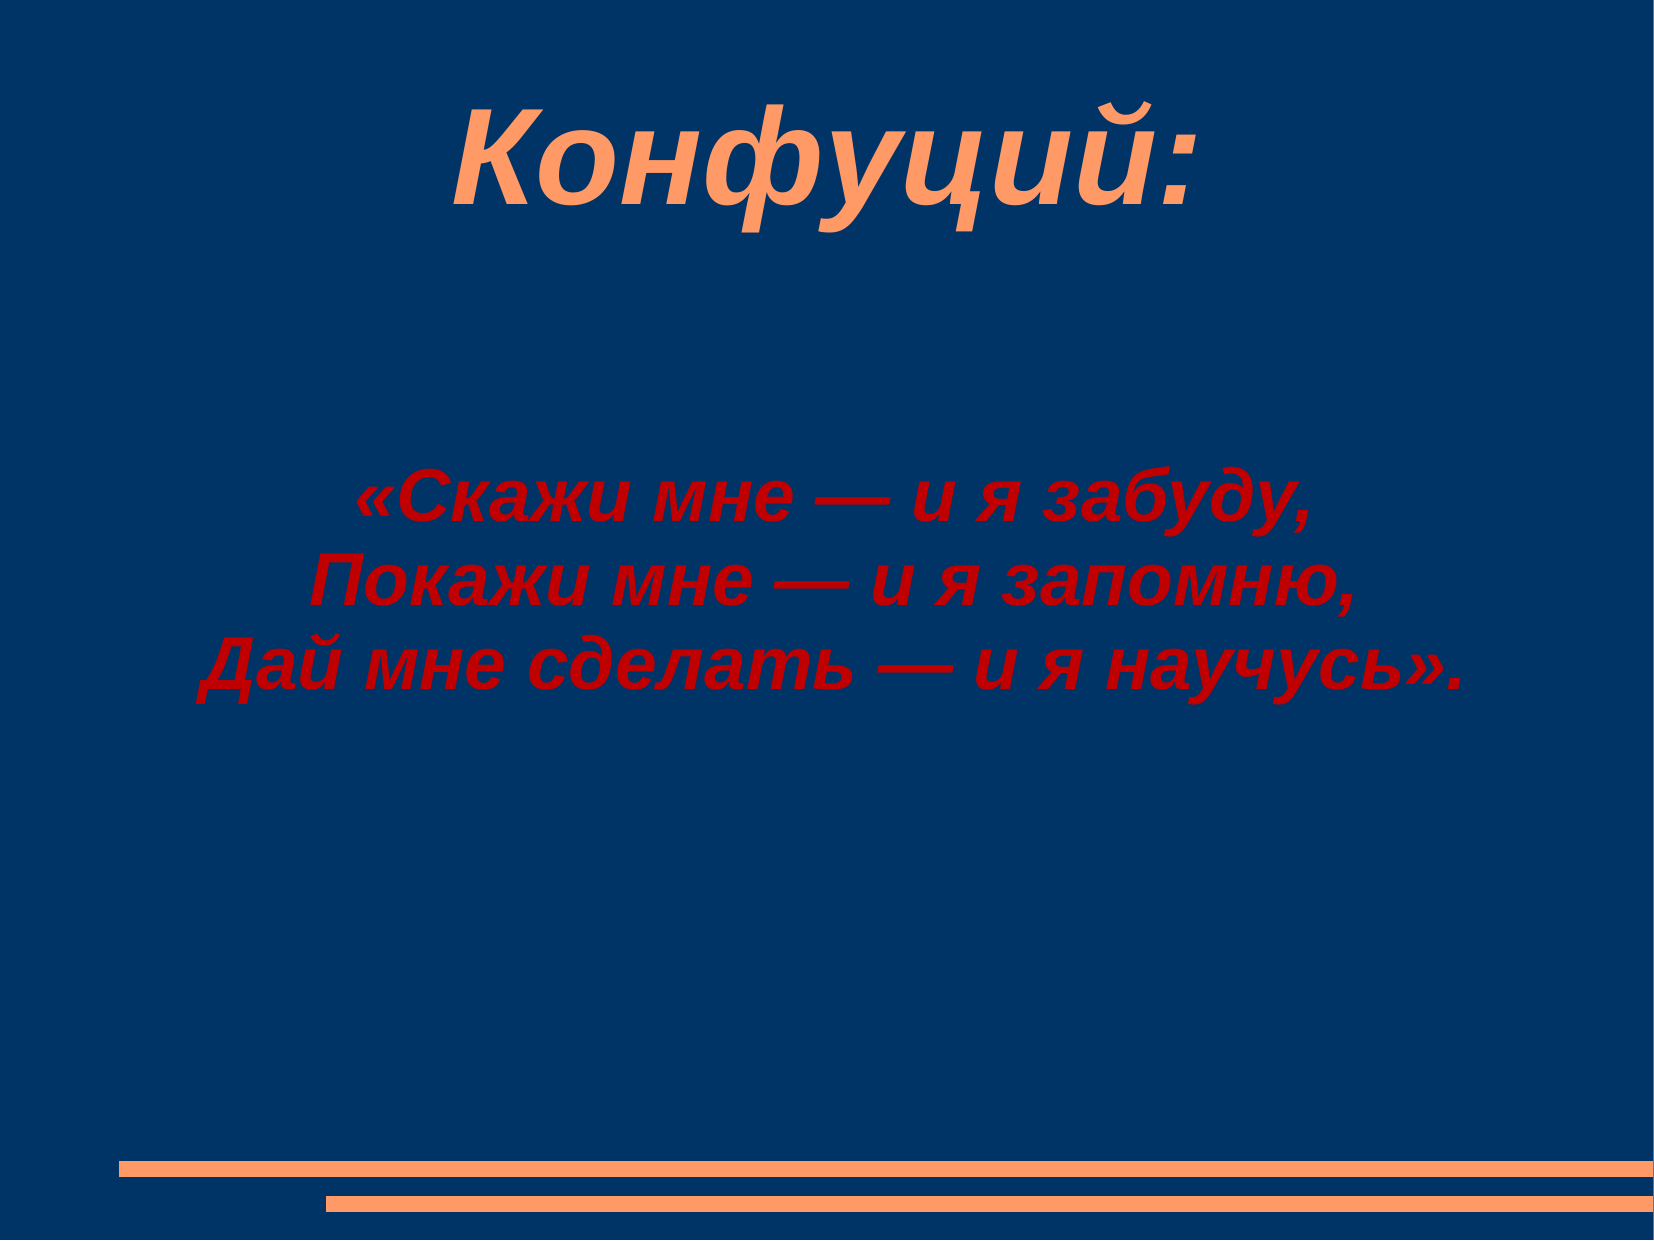

Конфуций:
«Скажи мне — и я забуду,
Покажи мне — и я запомню,
Дай мне сделать — и я научусь».
#